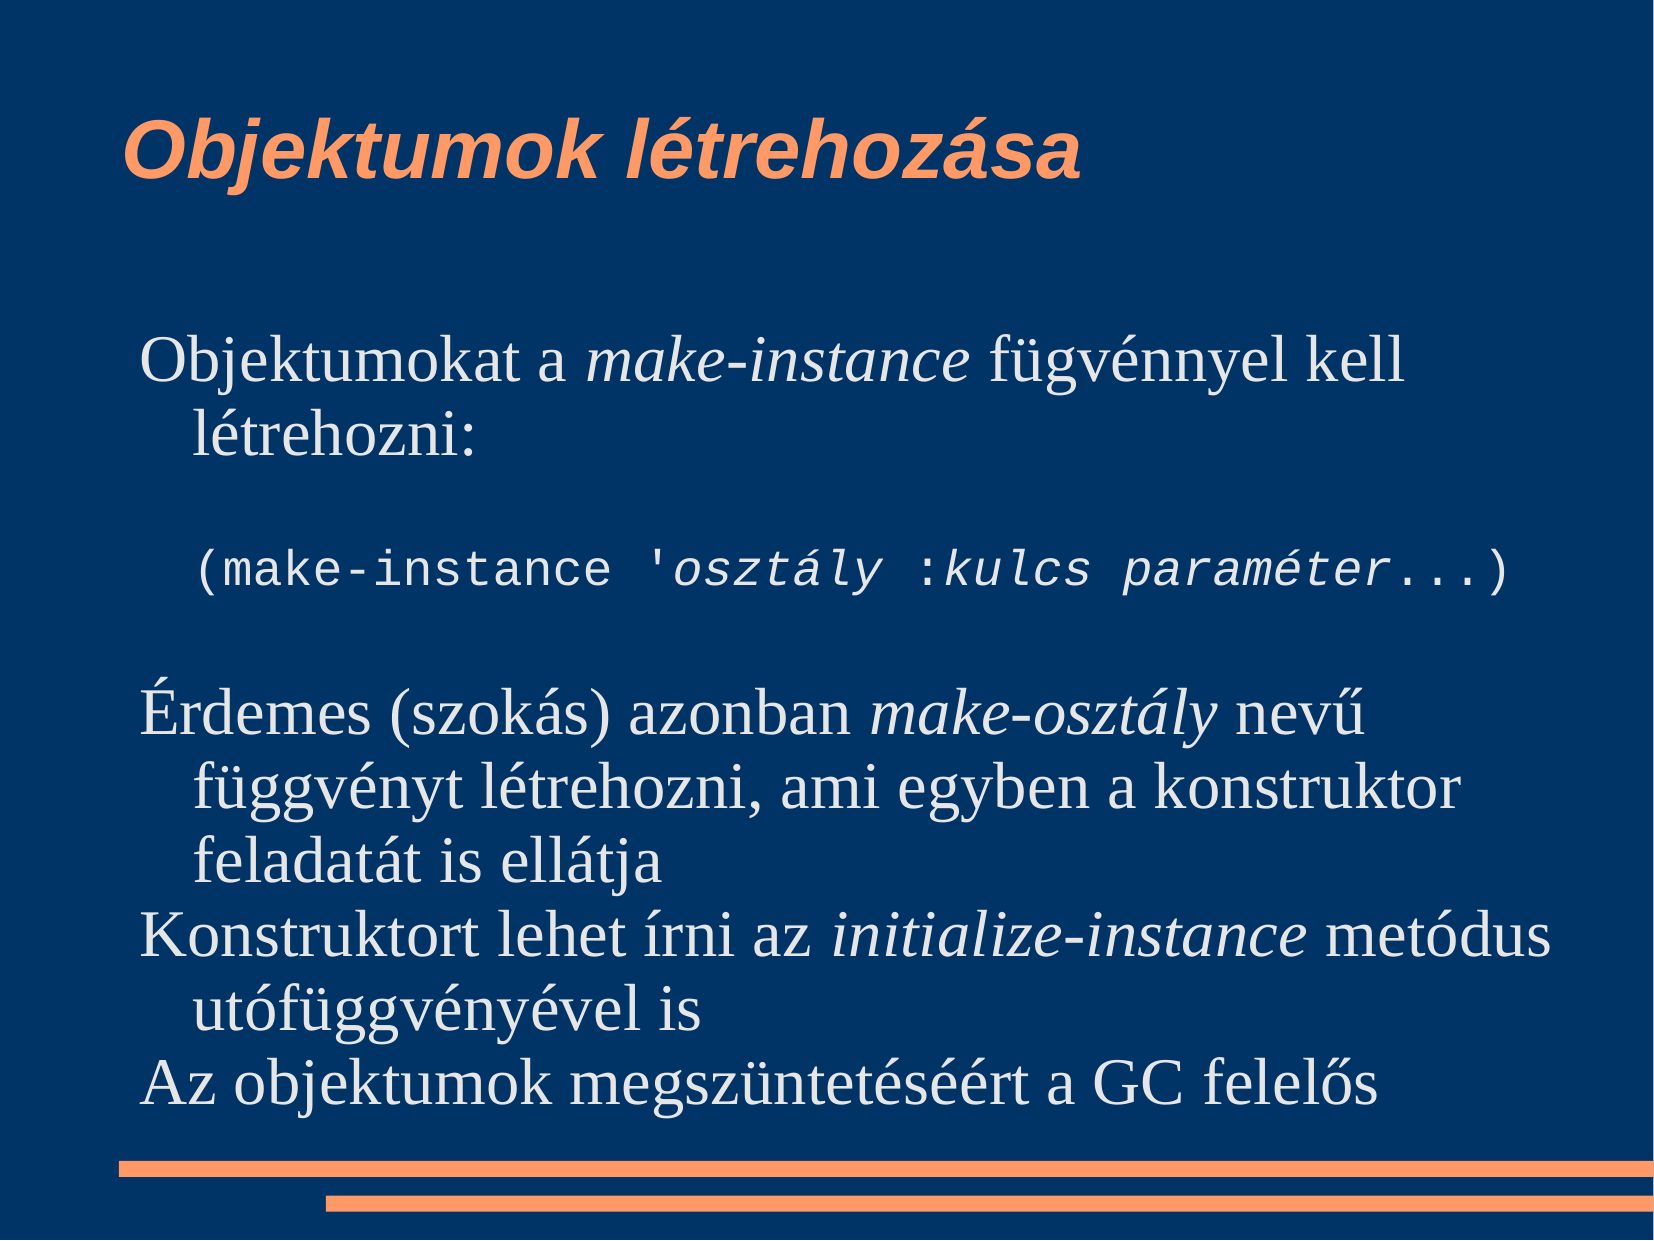

# Objektumok létrehozása
Objektumokat a make-instance fügvénnyel kell létrehozni:
(make-instance 'osztály :kulcs paraméter...)
Érdemes (szokás) azonban make-osztály nevű függvényt létrehozni, ami egyben a konstruktor feladatát is ellátja
Konstruktort lehet írni az initialize-instance metódus utófüggvényével is
Az objektumok megszüntetéséért a GC felelős